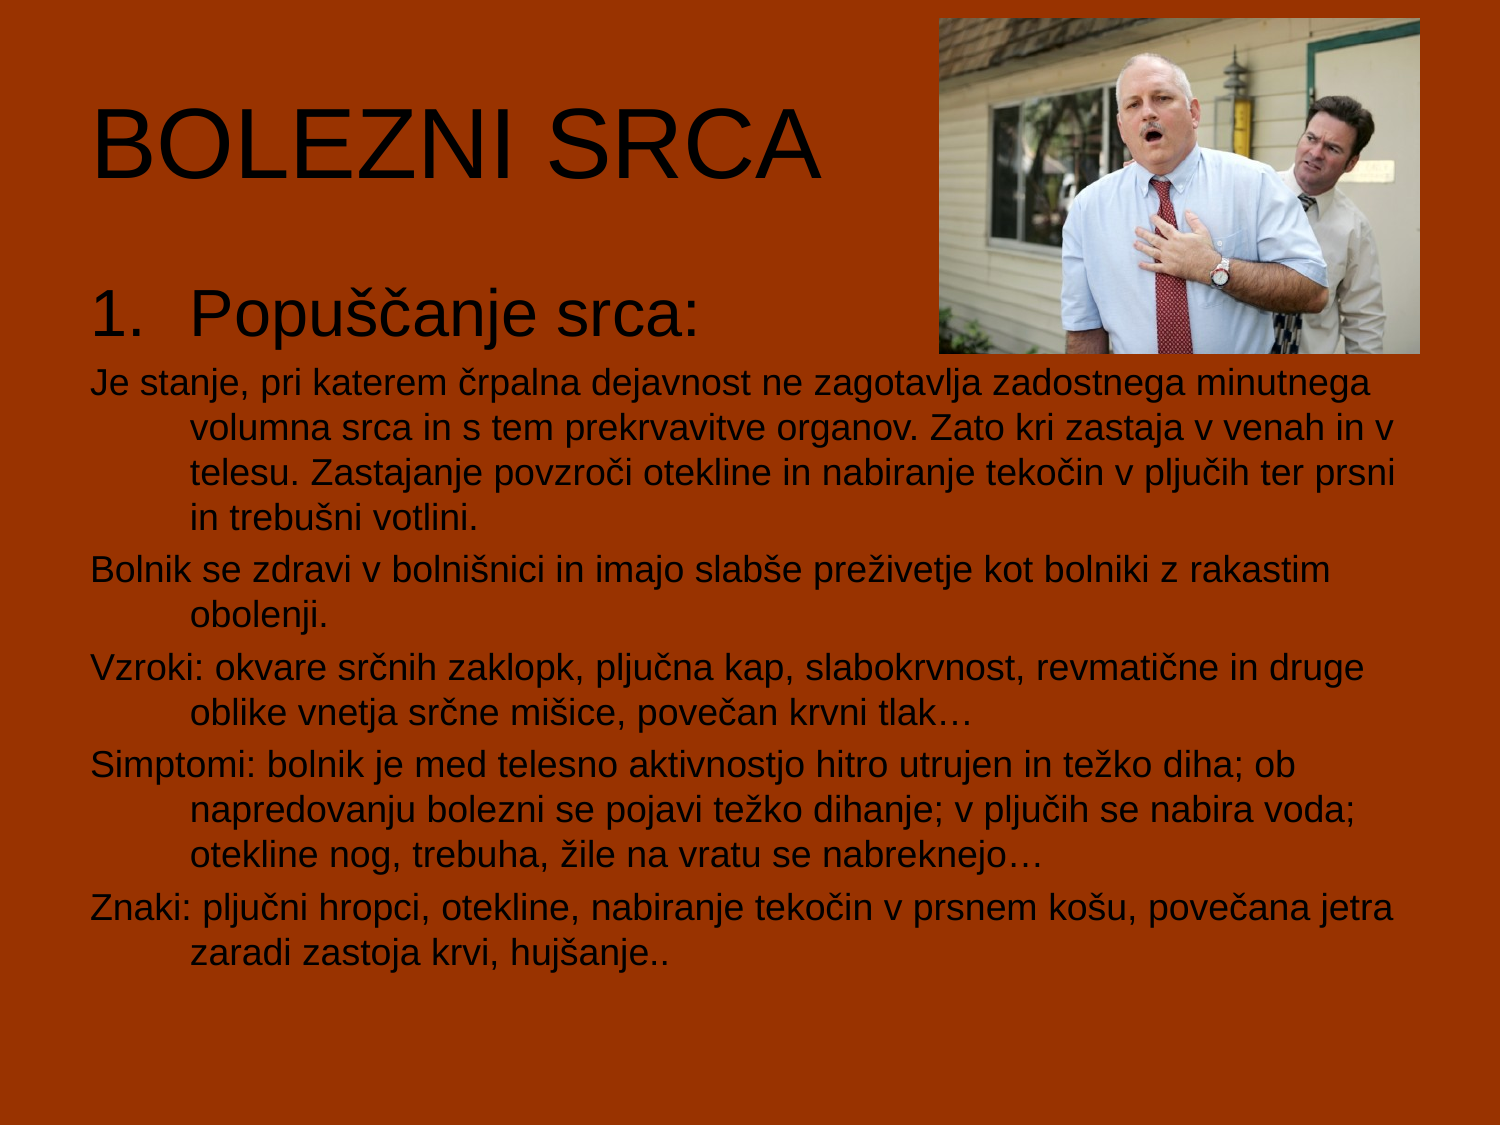

# BOLEZNI SRCA
Popuščanje srca:
Je stanje, pri katerem črpalna dejavnost ne zagotavlja zadostnega minutnega volumna srca in s tem prekrvavitve organov. Zato kri zastaja v venah in v telesu. Zastajanje povzroči otekline in nabiranje tekočin v pljučih ter prsni in trebušni votlini.
Bolnik se zdravi v bolnišnici in imajo slabše preživetje kot bolniki z rakastim obolenji.
Vzroki: okvare srčnih zaklopk, pljučna kap, slabokrvnost, revmatične in druge oblike vnetja srčne mišice, povečan krvni tlak…
Simptomi: bolnik je med telesno aktivnostjo hitro utrujen in težko diha; ob napredovanju bolezni se pojavi težko dihanje; v pljučih se nabira voda; otekline nog, trebuha, žile na vratu se nabreknejo…
Znaki: pljučni hropci, otekline, nabiranje tekočin v prsnem košu, povečana jetra zaradi zastoja krvi, hujšanje..